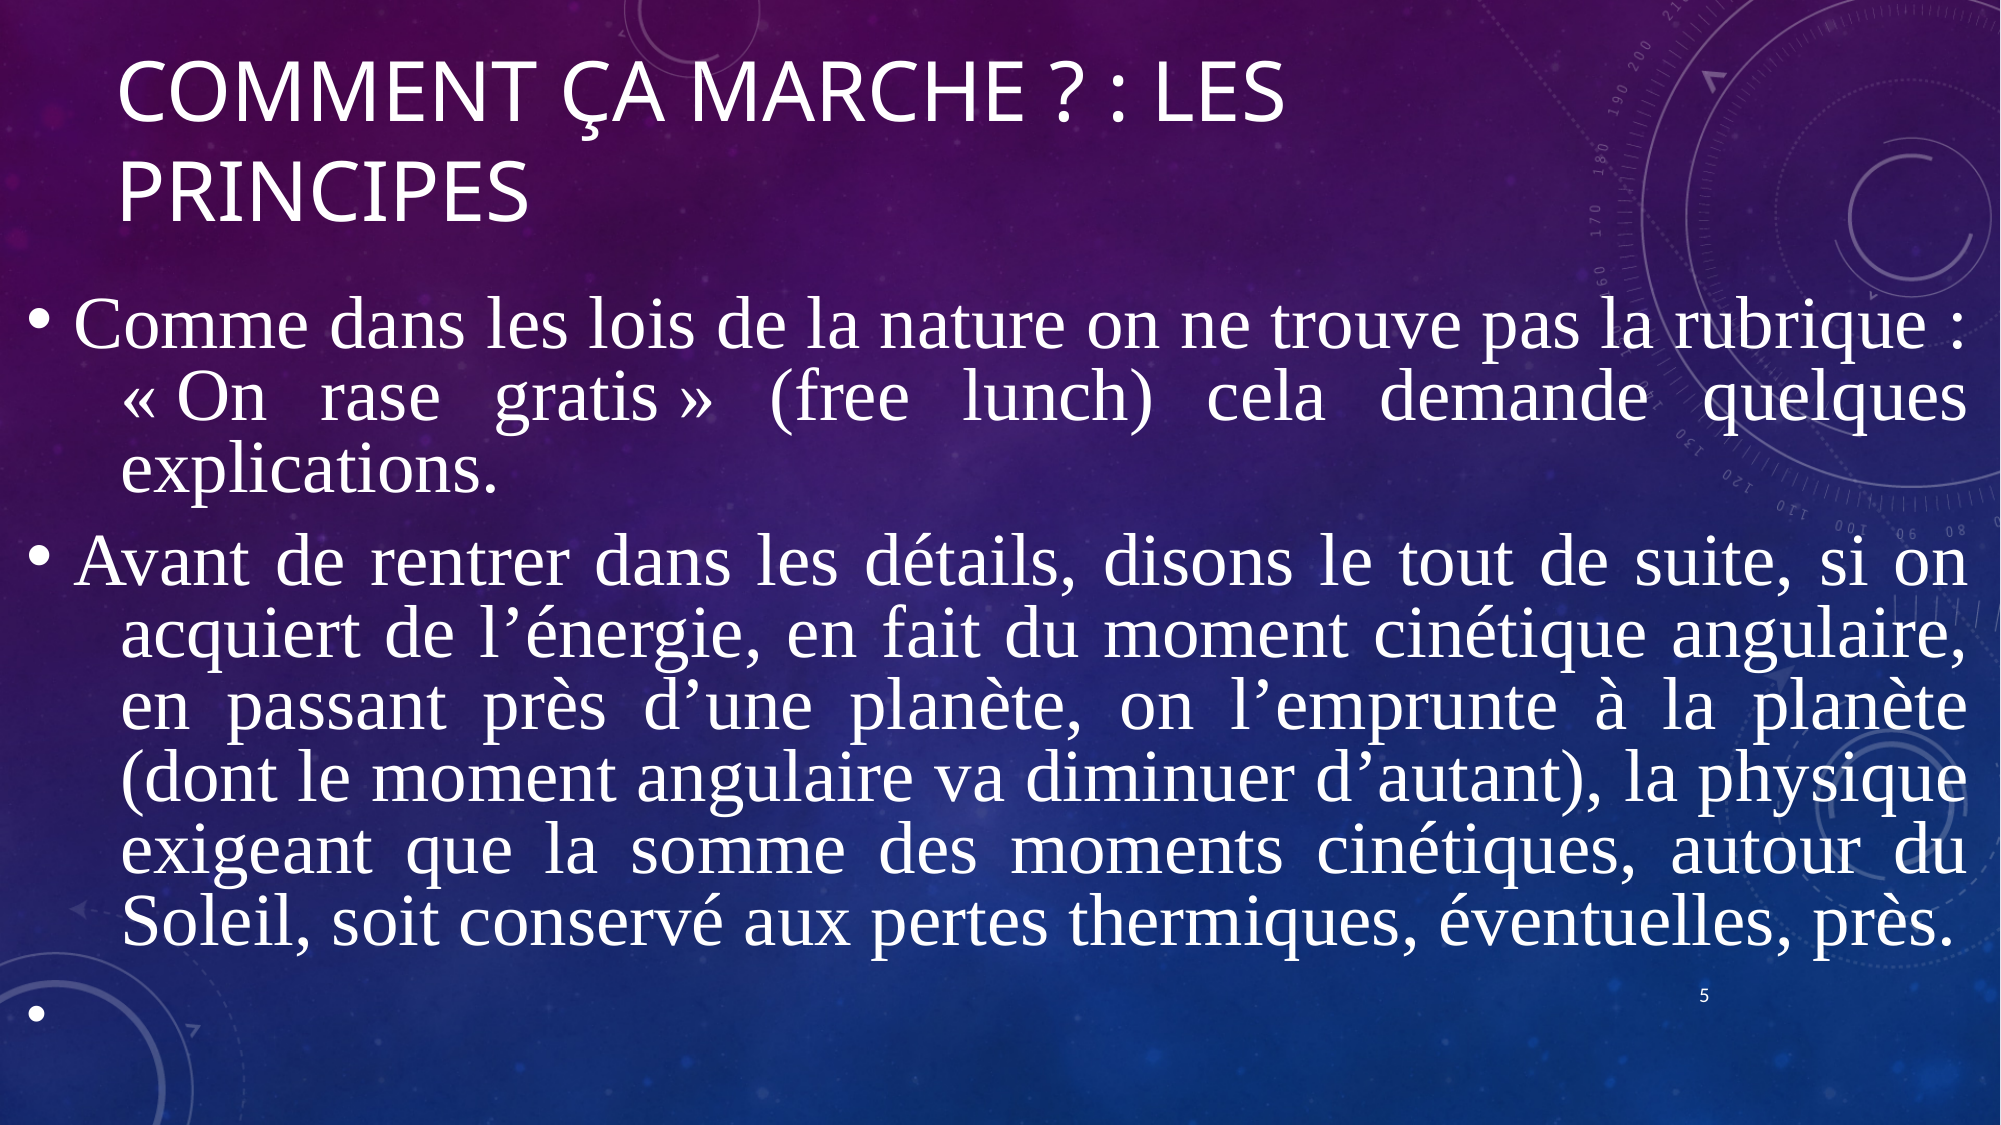

# Comment ça marche ? : Les principes
Comme dans les lois de la nature on ne trouve pas la rubrique : « On rase gratis » (free lunch) cela demande quelques explications.
Avant de rentrer dans les détails, disons le tout de suite, si on acquiert de l’énergie, en fait du moment cinétique angulaire, en passant près d’une planète, on l’emprunte à la planète (dont le moment angulaire va diminuer d’autant), la physique exigeant que la somme des moments cinétiques, autour du Soleil, soit conservé aux pertes thermiques, éventuelles, près.